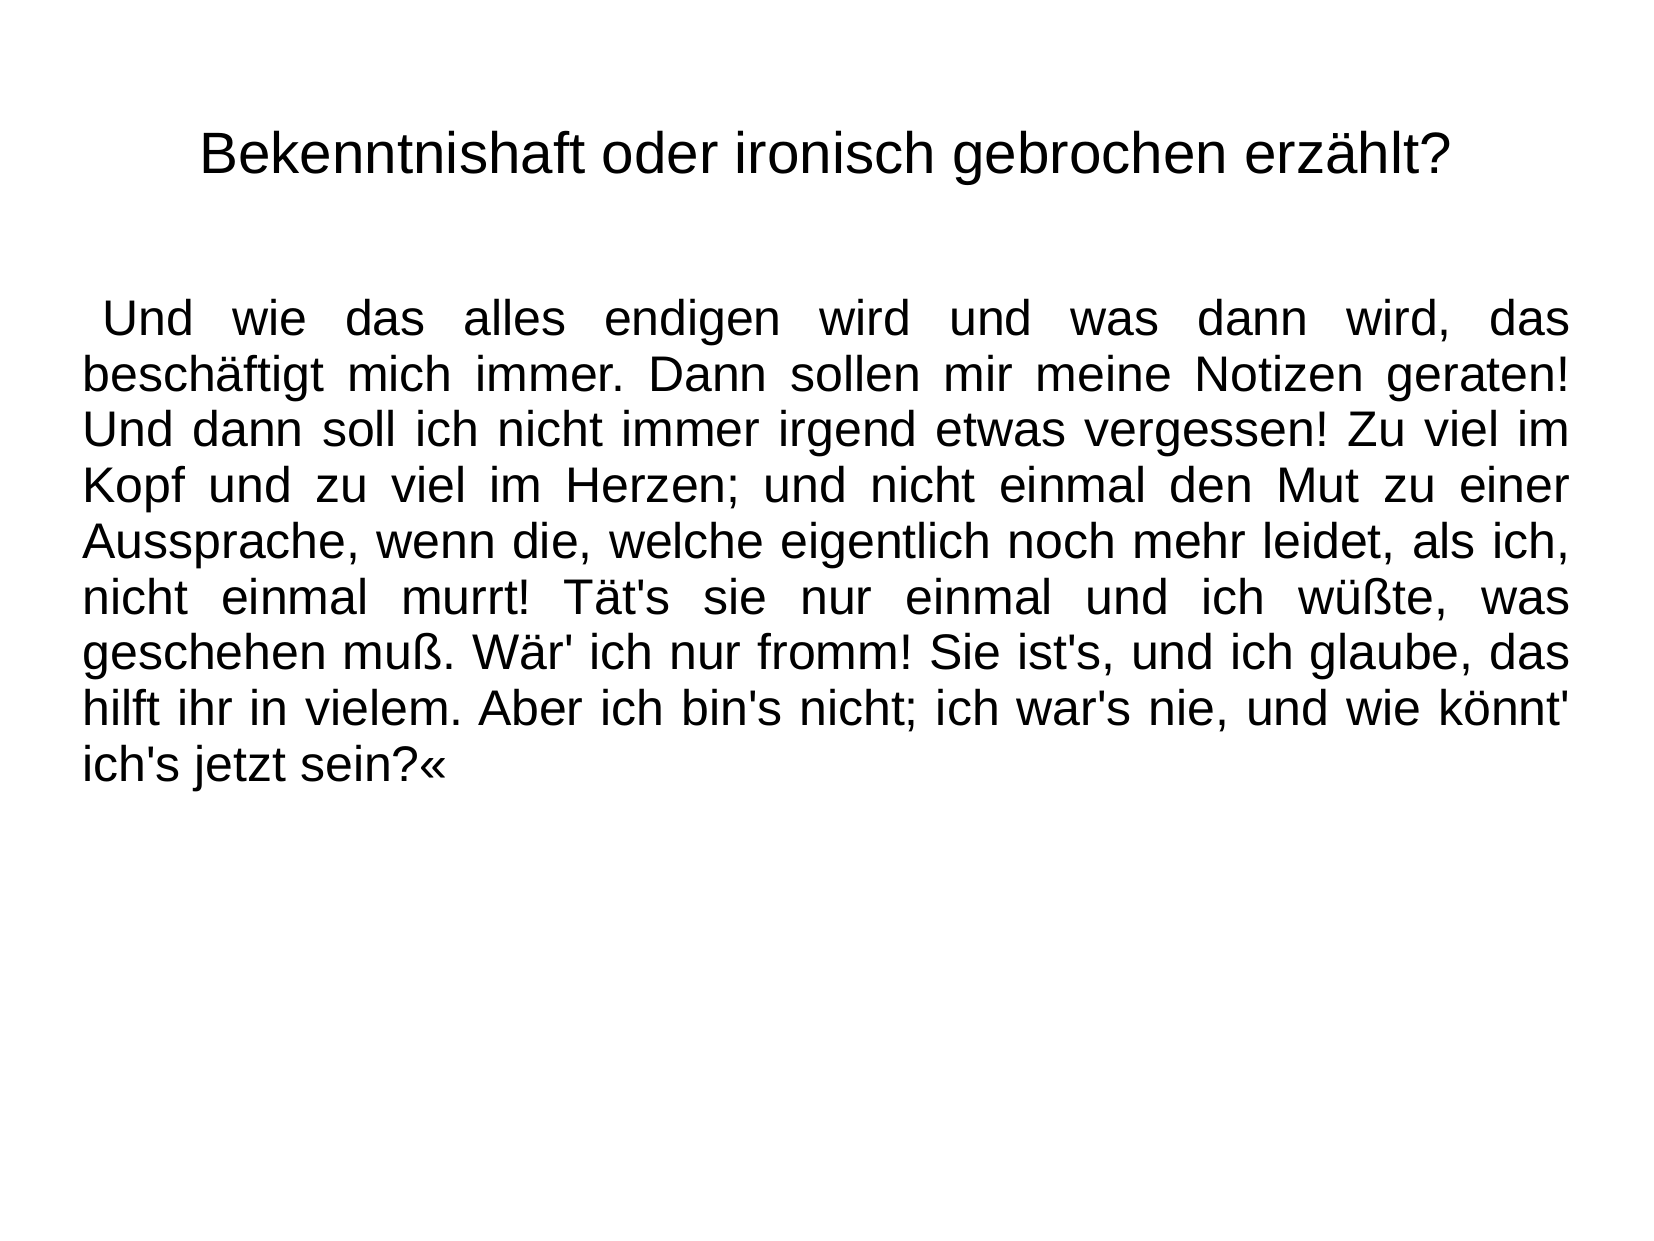

# Bekenntnishaft oder ironisch gebrochen erzählt?
Und wie das alles endigen wird und was dann wird, das beschäftigt mich immer. Dann sollen mir meine Notizen geraten! Und dann soll ich nicht immer irgend etwas vergessen! Zu viel im Kopf und zu viel im Herzen; und nicht einmal den Mut zu einer Aussprache, wenn die, welche eigentlich noch mehr leidet, als ich, nicht einmal murrt! Tät's sie nur einmal und ich wüßte, was geschehen muß. Wär' ich nur fromm! Sie ist's, und ich glaube, das hilft ihr in vielem. Aber ich bin's nicht; ich war's nie, und wie könnt' ich's jetzt sein?«